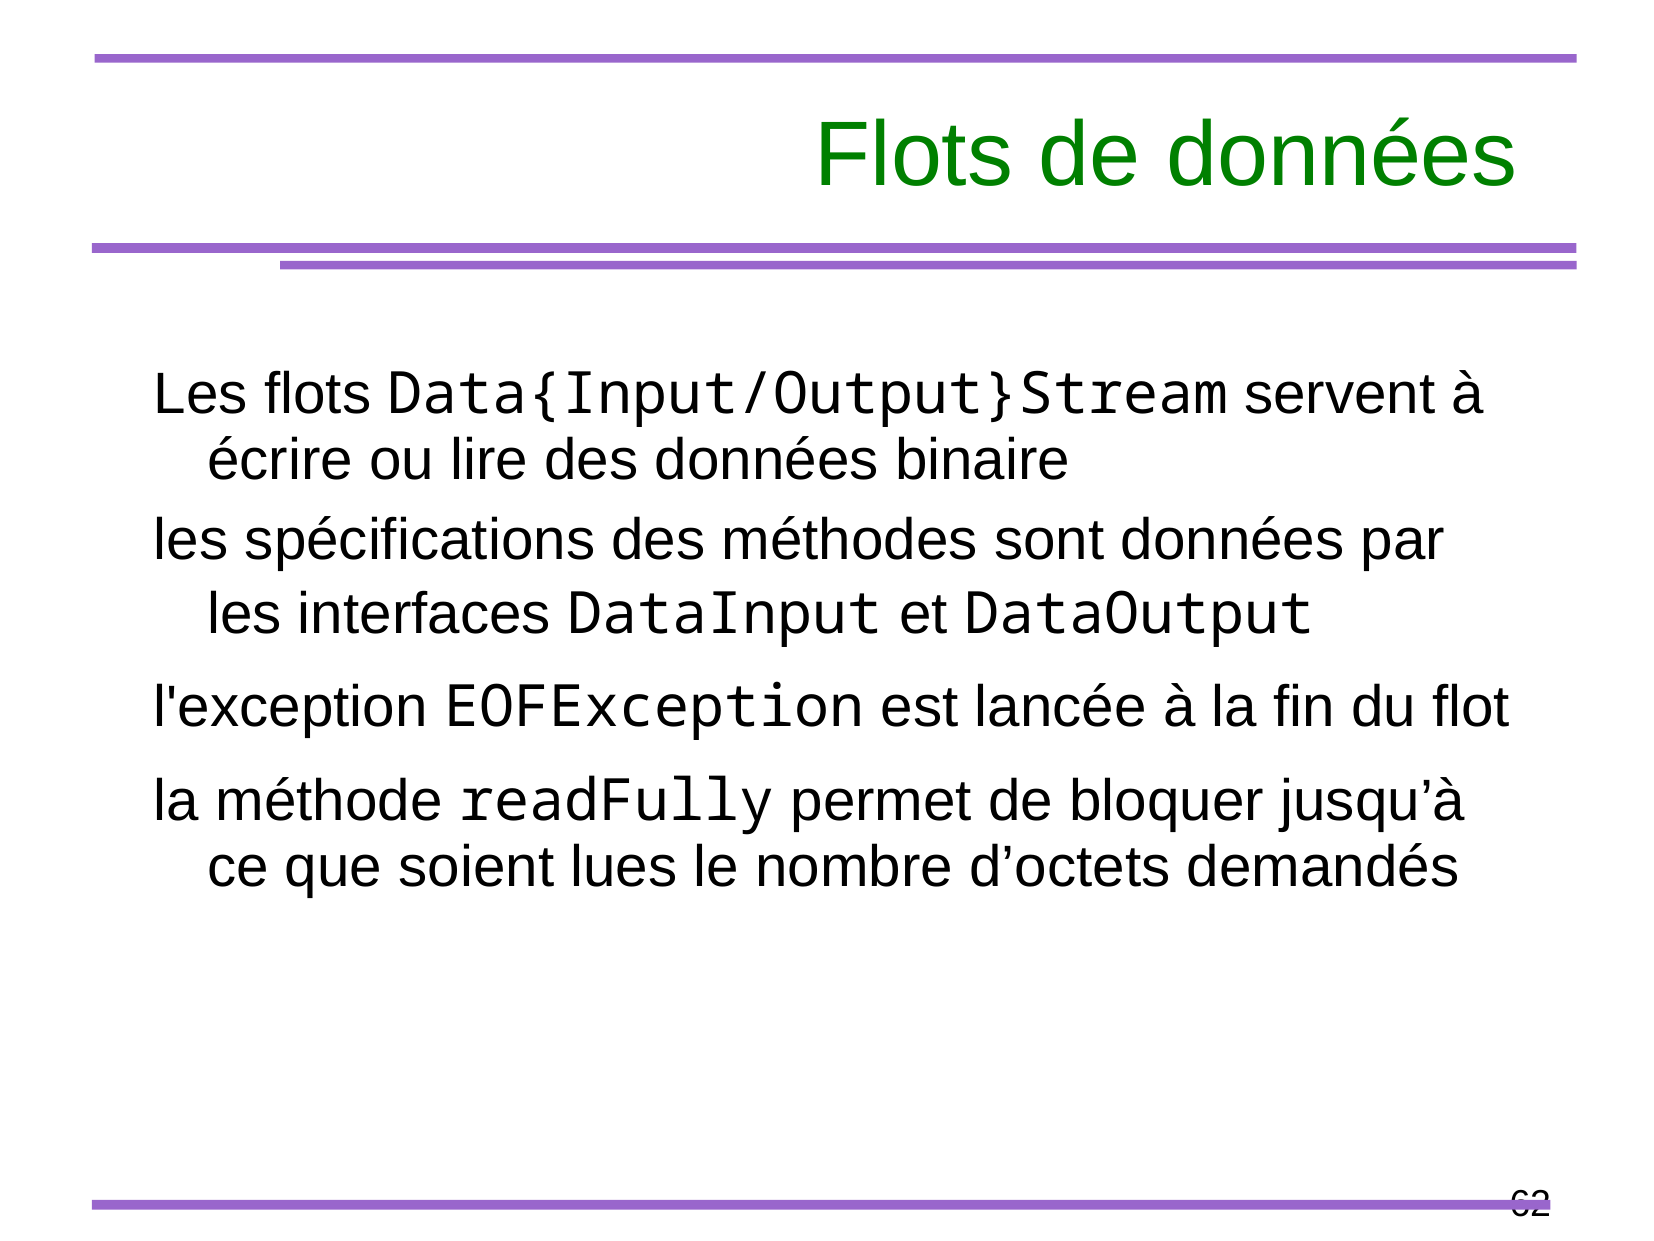

# Flots de données
Les flots Data{Input/Output}Stream servent à écrire ou lire des données binaire
les spécifications des méthodes sont données par les interfaces DataInput et DataOutput
l'exception EOFException est lancée à la fin du flot
la méthode readFully permet de bloquer jusqu’à ce que soient lues le nombre d’octets demandés